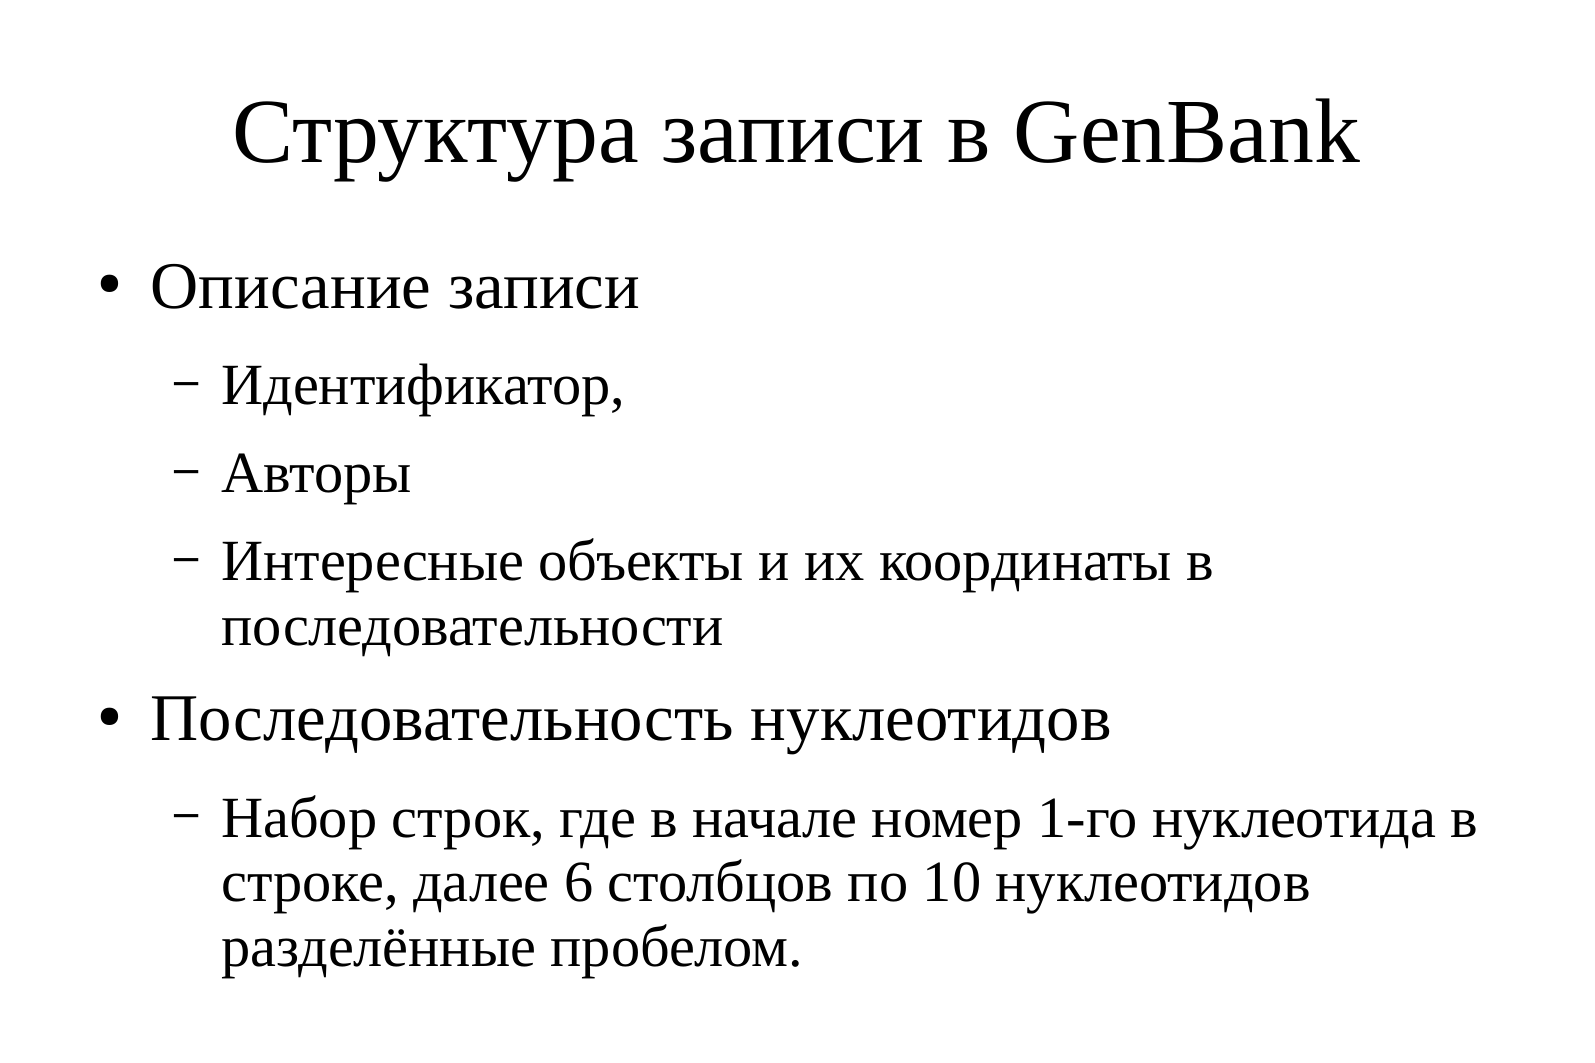

# Структура записи в GenBank
Описание записи
Идентификатор,
Авторы
Интересные объекты и их координаты в последовательности
Последовательность нуклеотидов
Набор строк, где в начале номер 1-го нуклеотида в строке, далее 6 столбцов по 10 нуклеотидов разделённые пробелом.